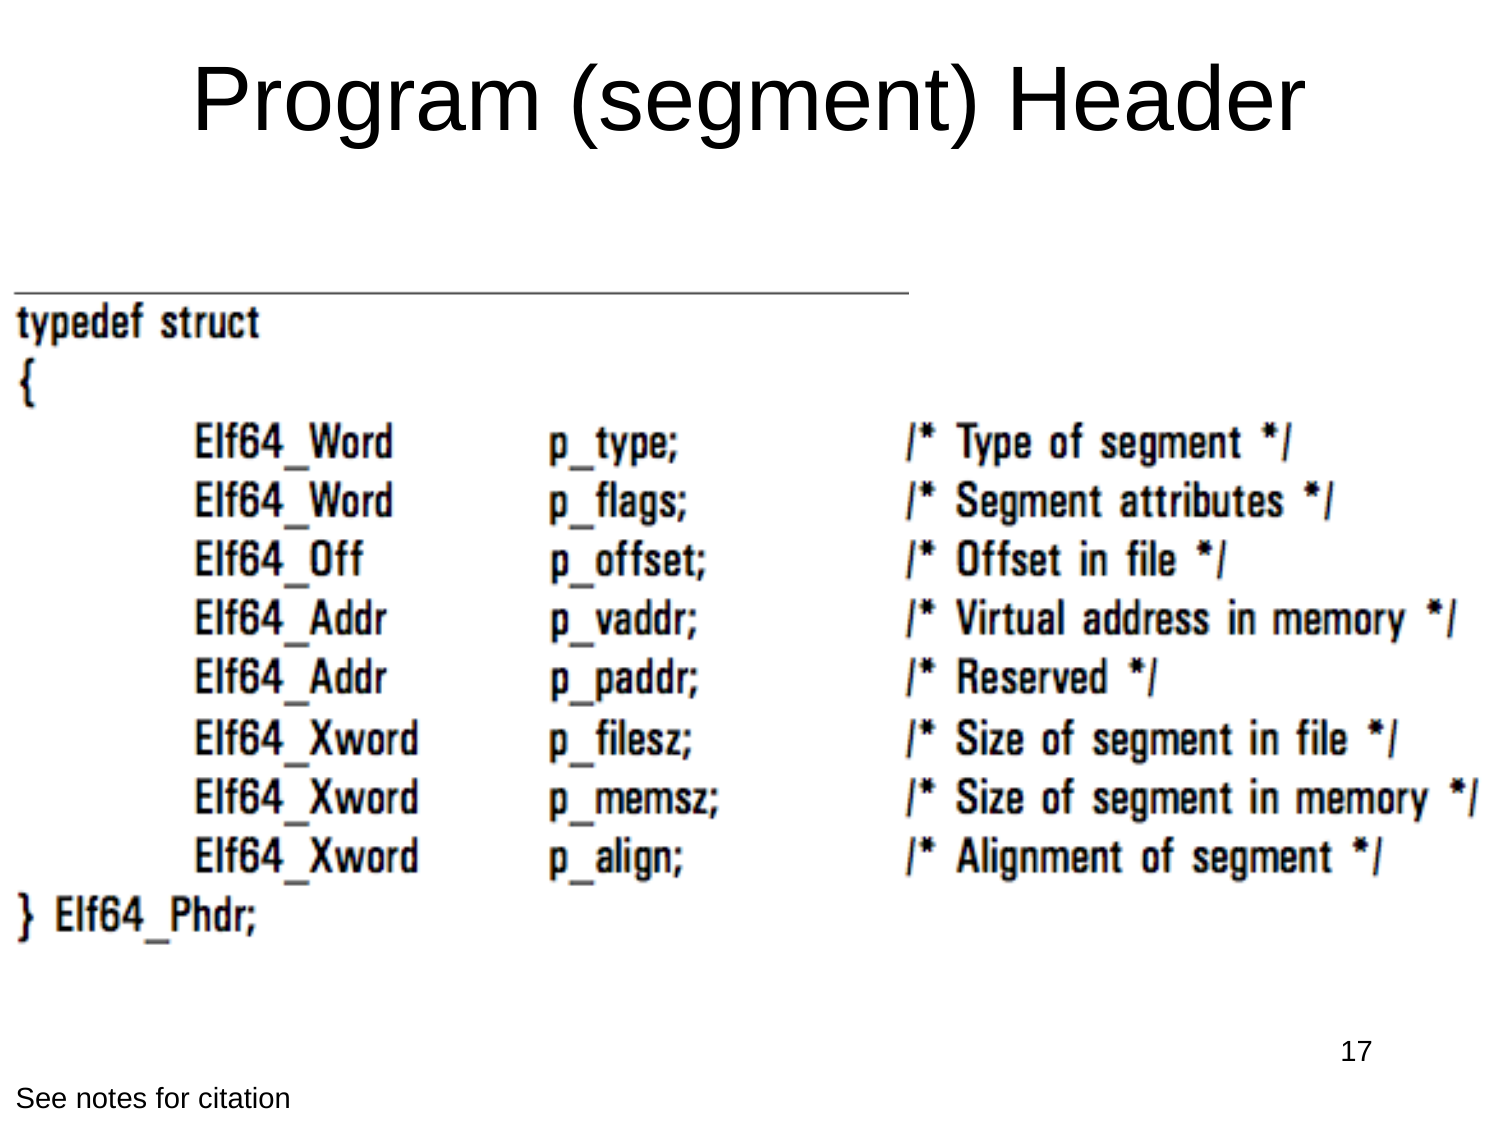

# Program (segment) Header
See notes for citation